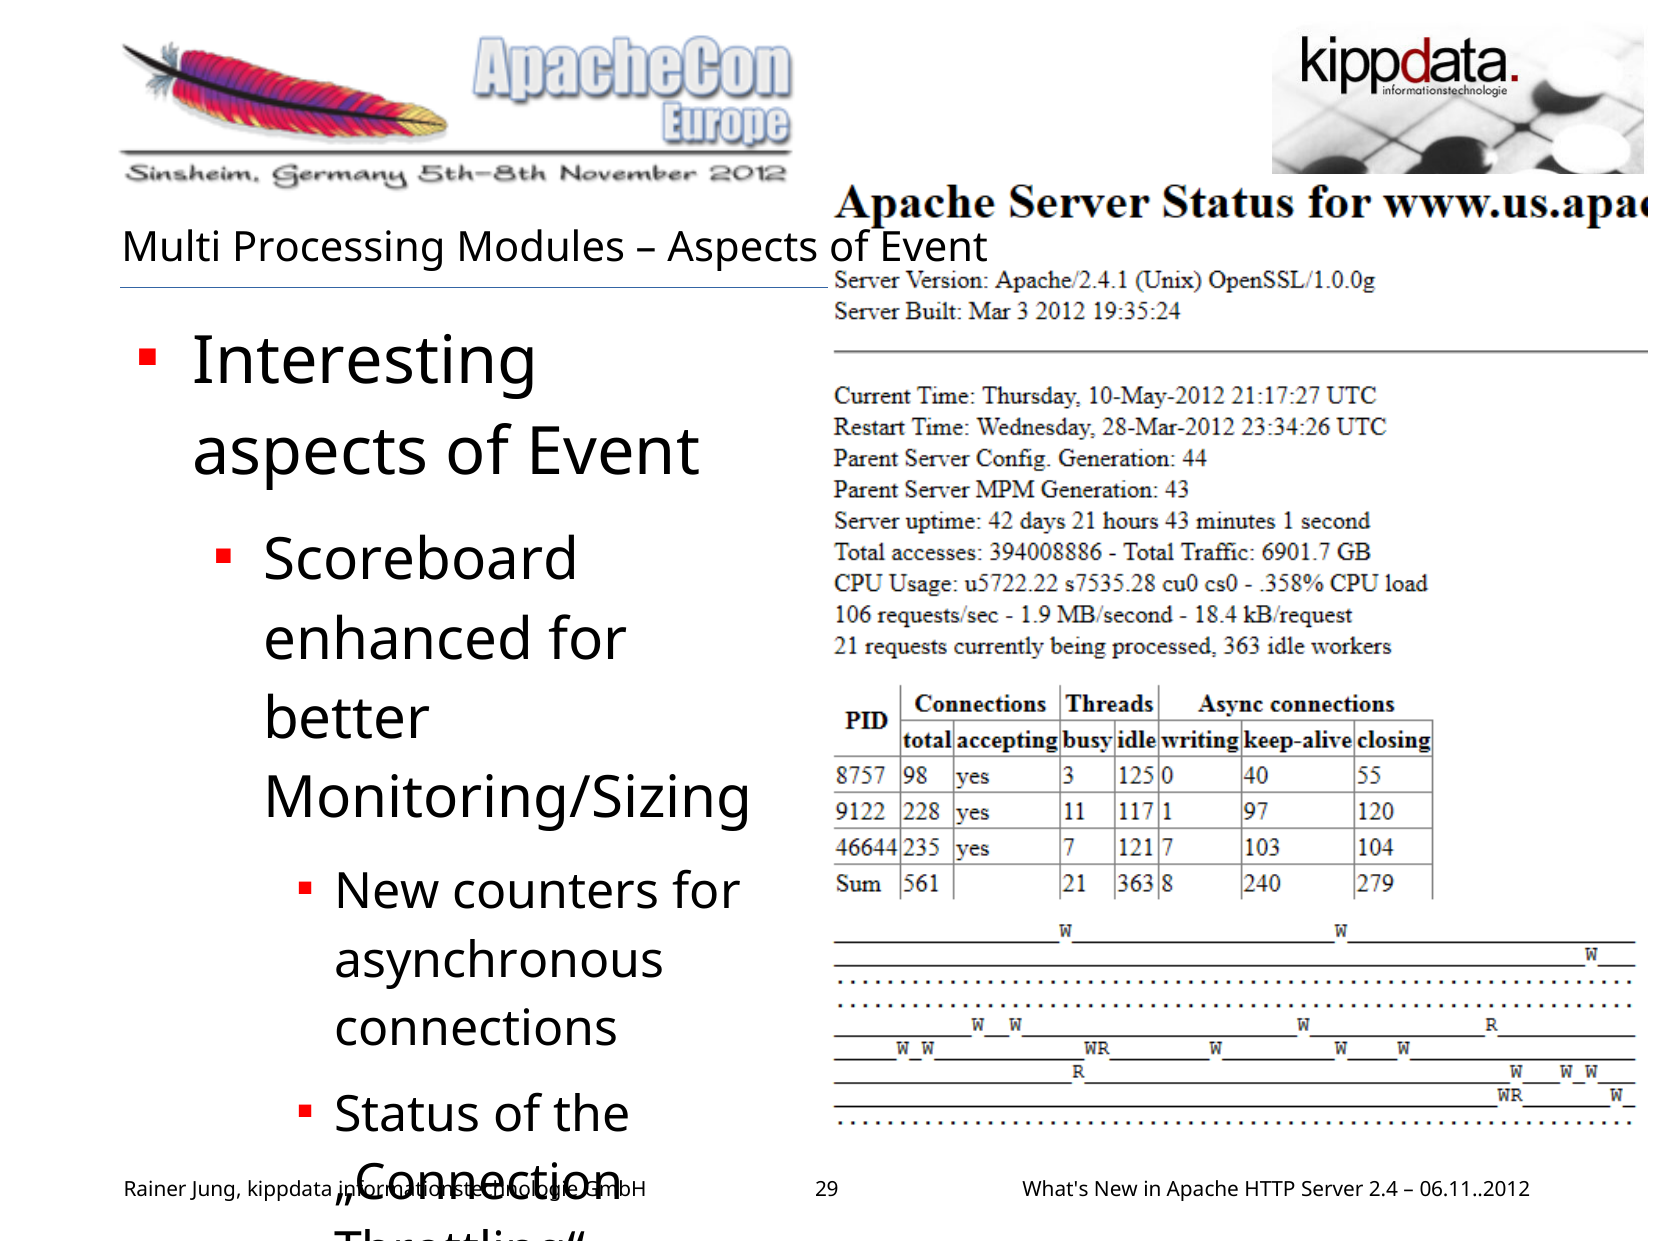

# Multi Processing Modules – Aspects of Event
Interesting aspects of Event
Scoreboard enhanced for better Monitoring/Sizing
New counters for asynchronous connections
Status of the „Connection Throttling“
(„accepting“)